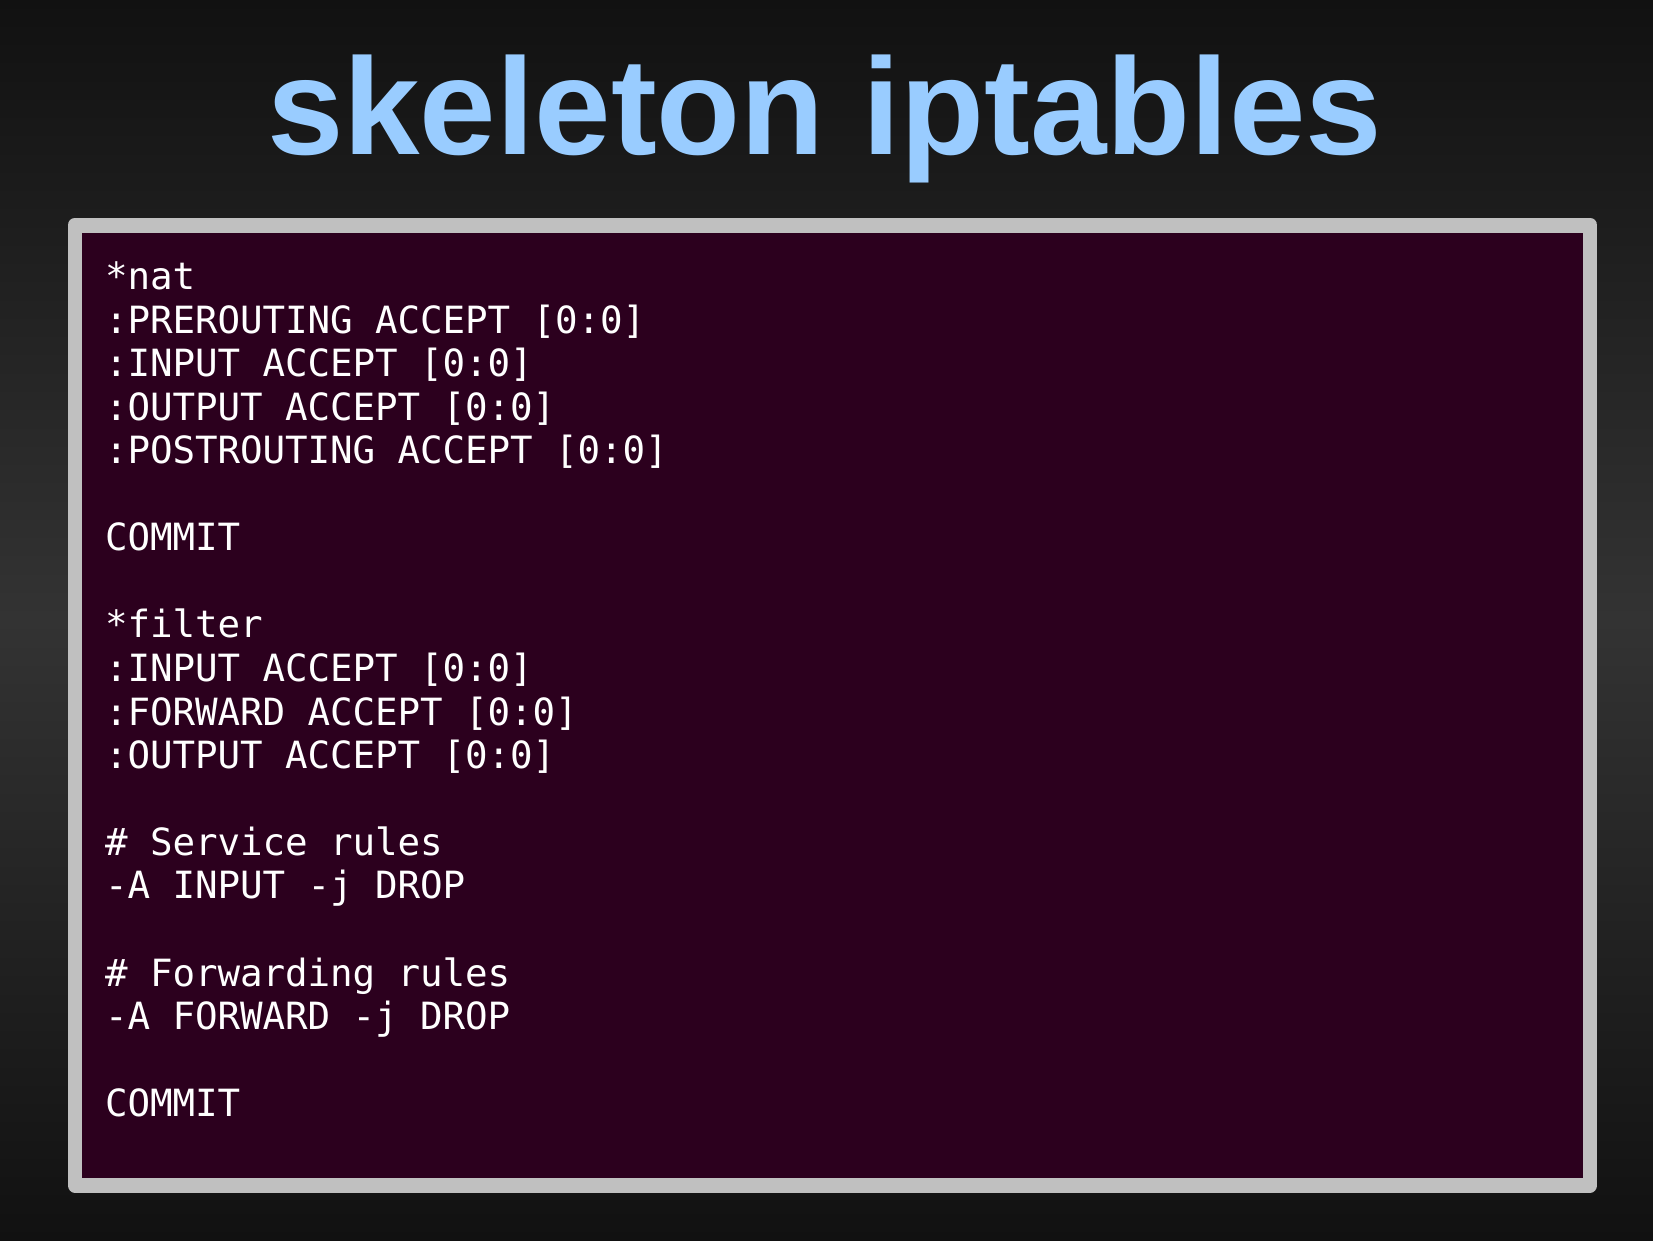

# skeleton iptables
*nat
:PREROUTING ACCEPT [0:0]
:INPUT ACCEPT [0:0]
:OUTPUT ACCEPT [0:0]
:POSTROUTING ACCEPT [0:0]
COMMIT
*filter
:INPUT ACCEPT [0:0]
:FORWARD ACCEPT [0:0]
:OUTPUT ACCEPT [0:0]
# Service rules
-A INPUT -j DROP
# Forwarding rules
-A FORWARD -j DROP
COMMIT